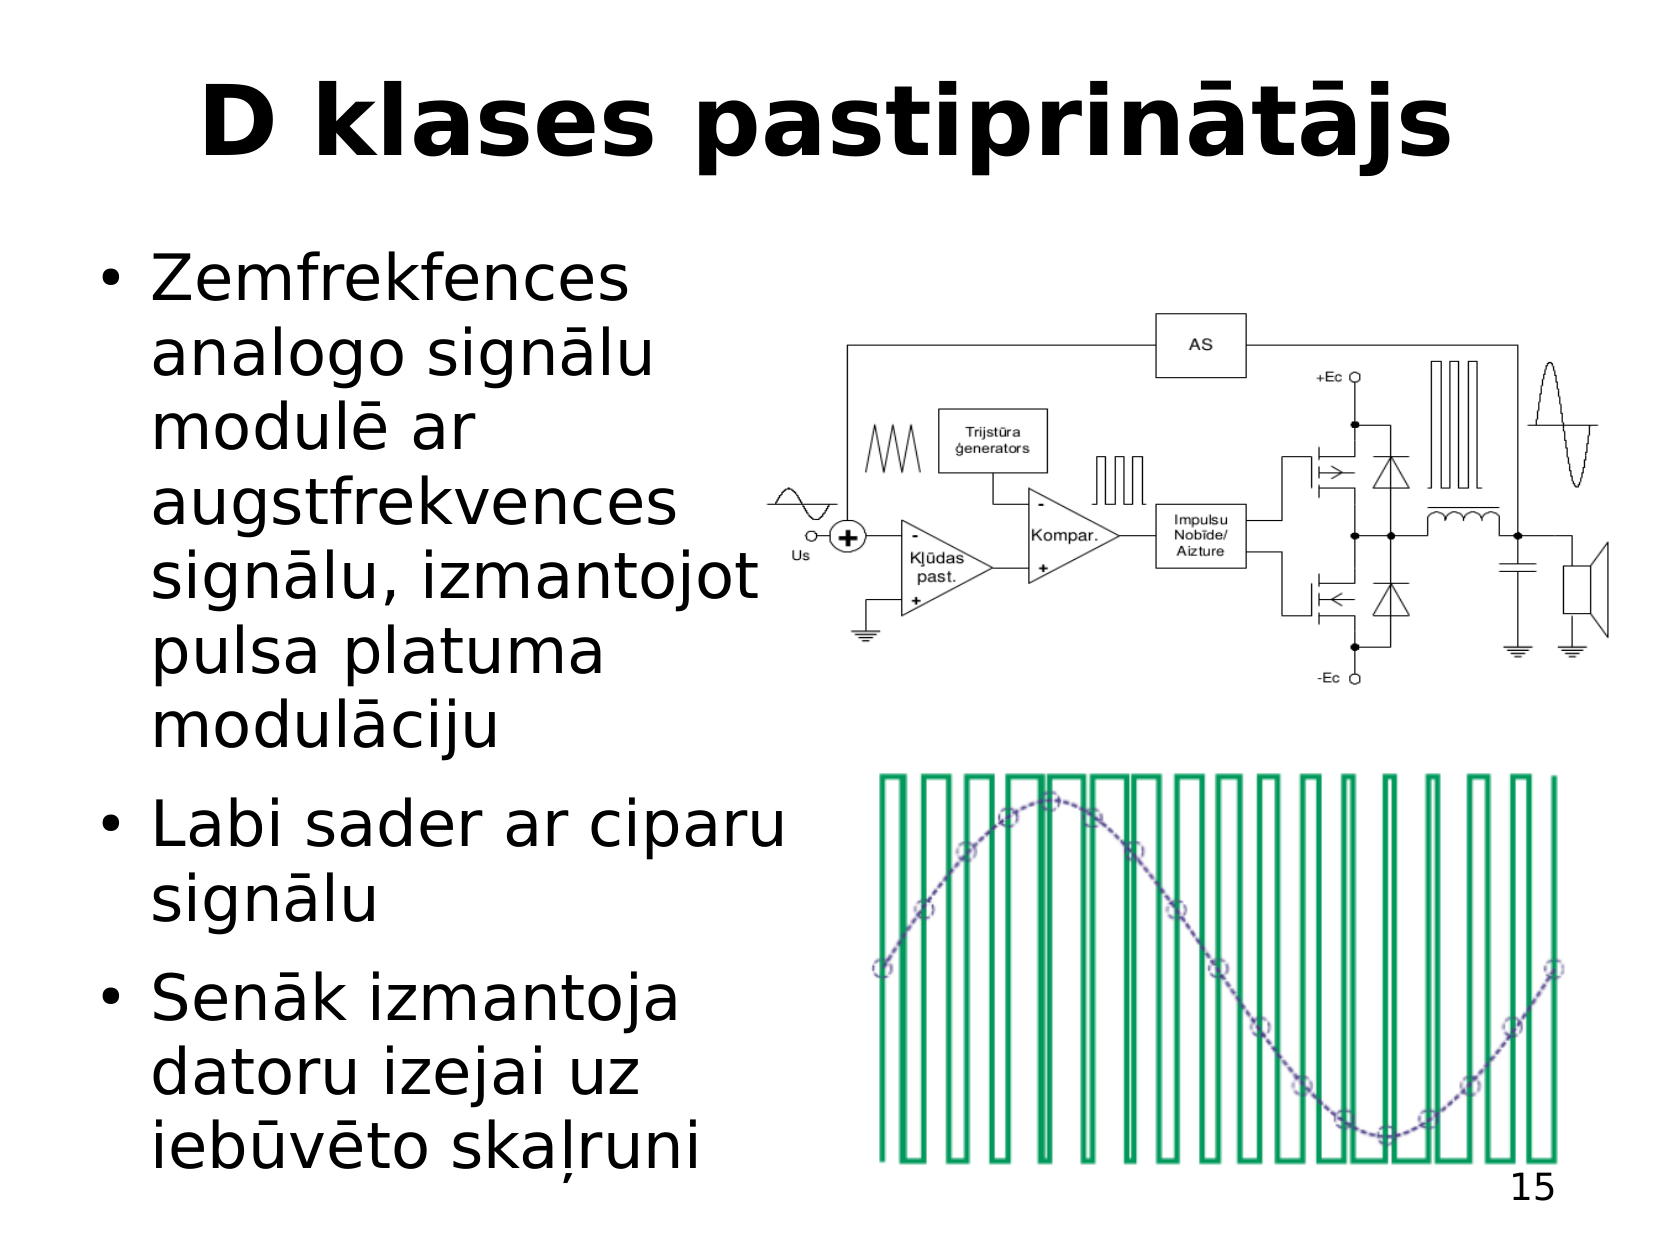

# D klases pastiprinātājs
Zemfrekfences analogo signālu modulē ar augstfrekvences signālu, izmantojot pulsa platuma modulāciju
Labi sader ar ciparu signālu
Senāk izmantoja datoru izejai uz iebūvēto skaļruni